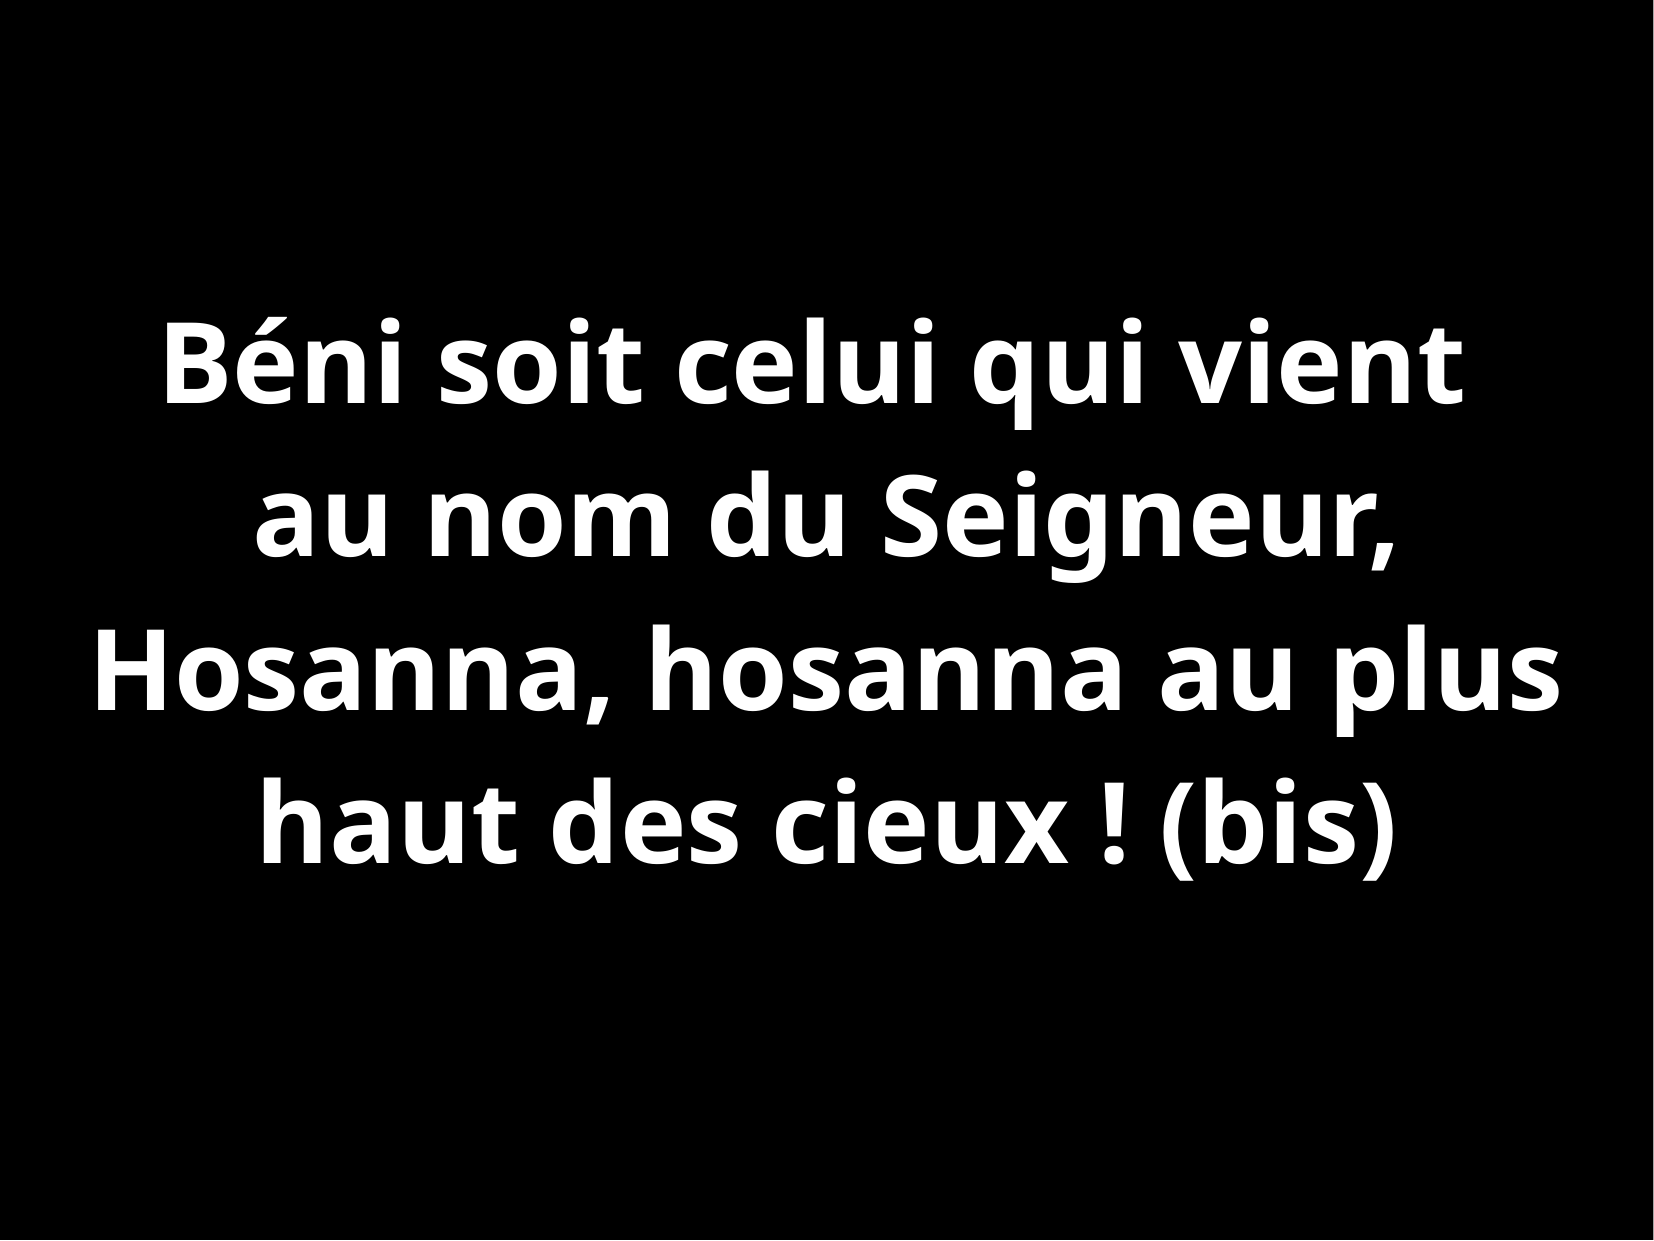

# Béni soit celui qui vient
au nom du Seigneur,
Hosanna, hosanna au plus haut des cieux ! (bis)